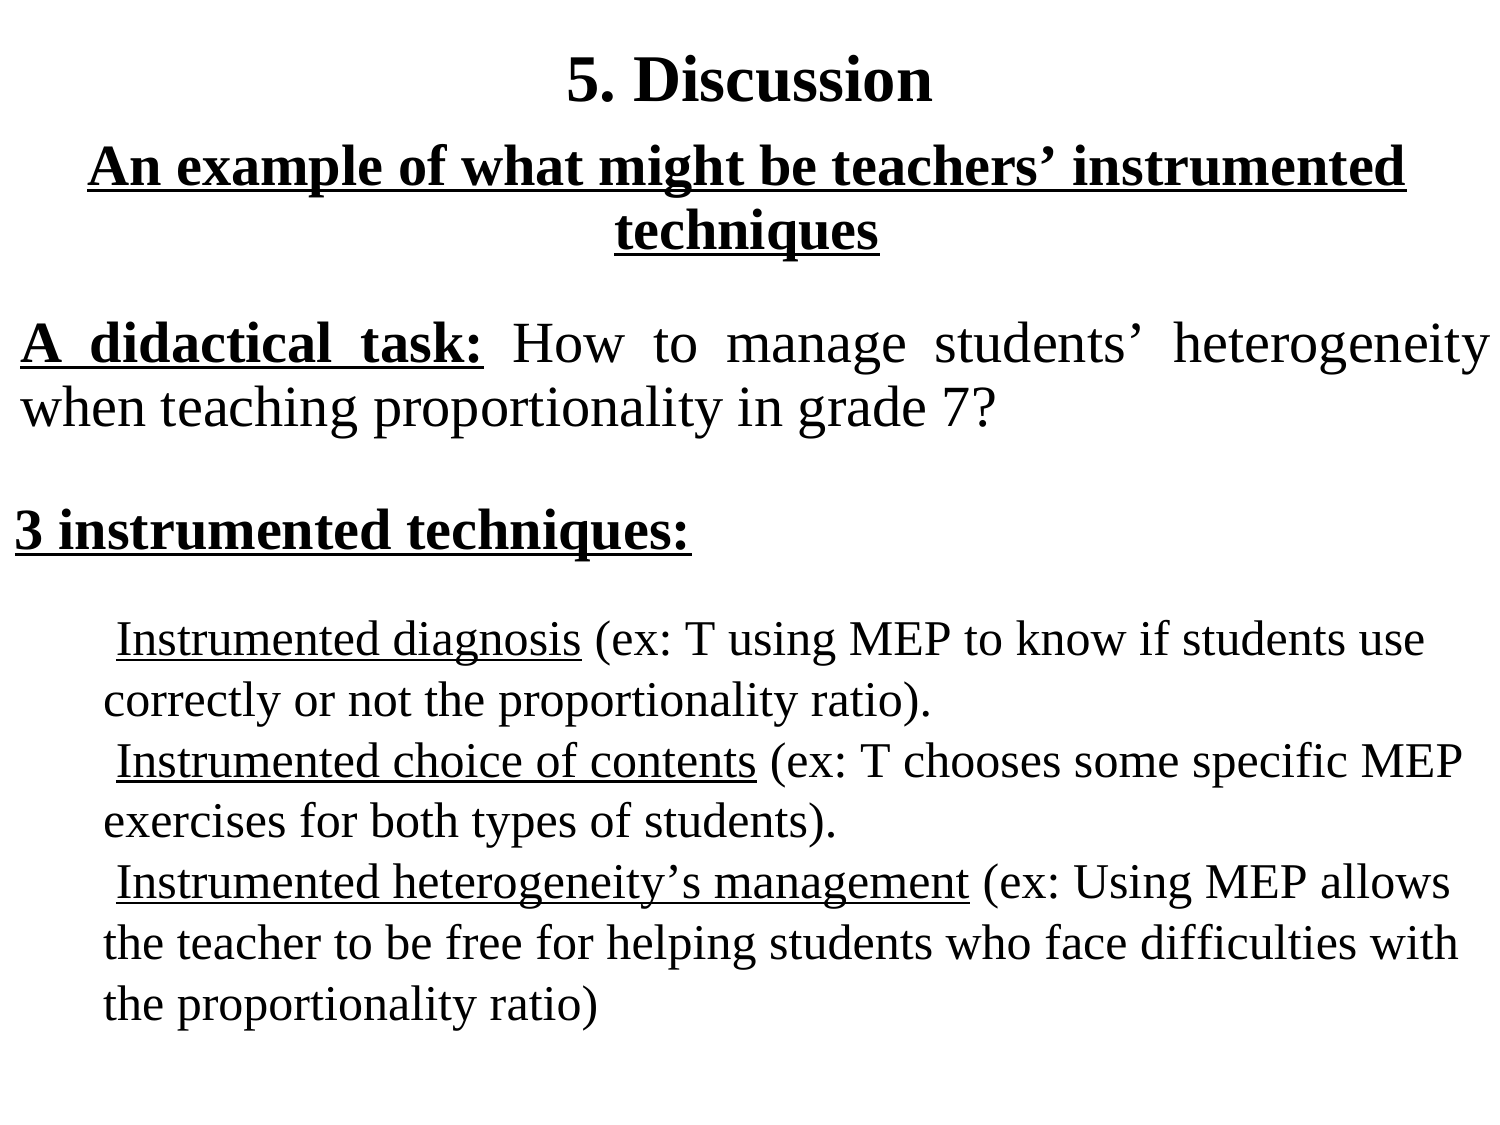

# 5. Discussion
An example of what might be teachers’ instrumented techniques
A didactical task: How to manage students’ heterogeneity when teaching proportionality in grade 7?
3 instrumented techniques:
 Instrumented diagnosis (ex: T using MEP to know if students use correctly or not the proportionality ratio).
 Instrumented choice of contents (ex: T chooses some specific MEP exercises for both types of students).
 Instrumented heterogeneity’s management (ex: Using MEP allows the teacher to be free for helping students who face difficulties with the proportionality ratio)